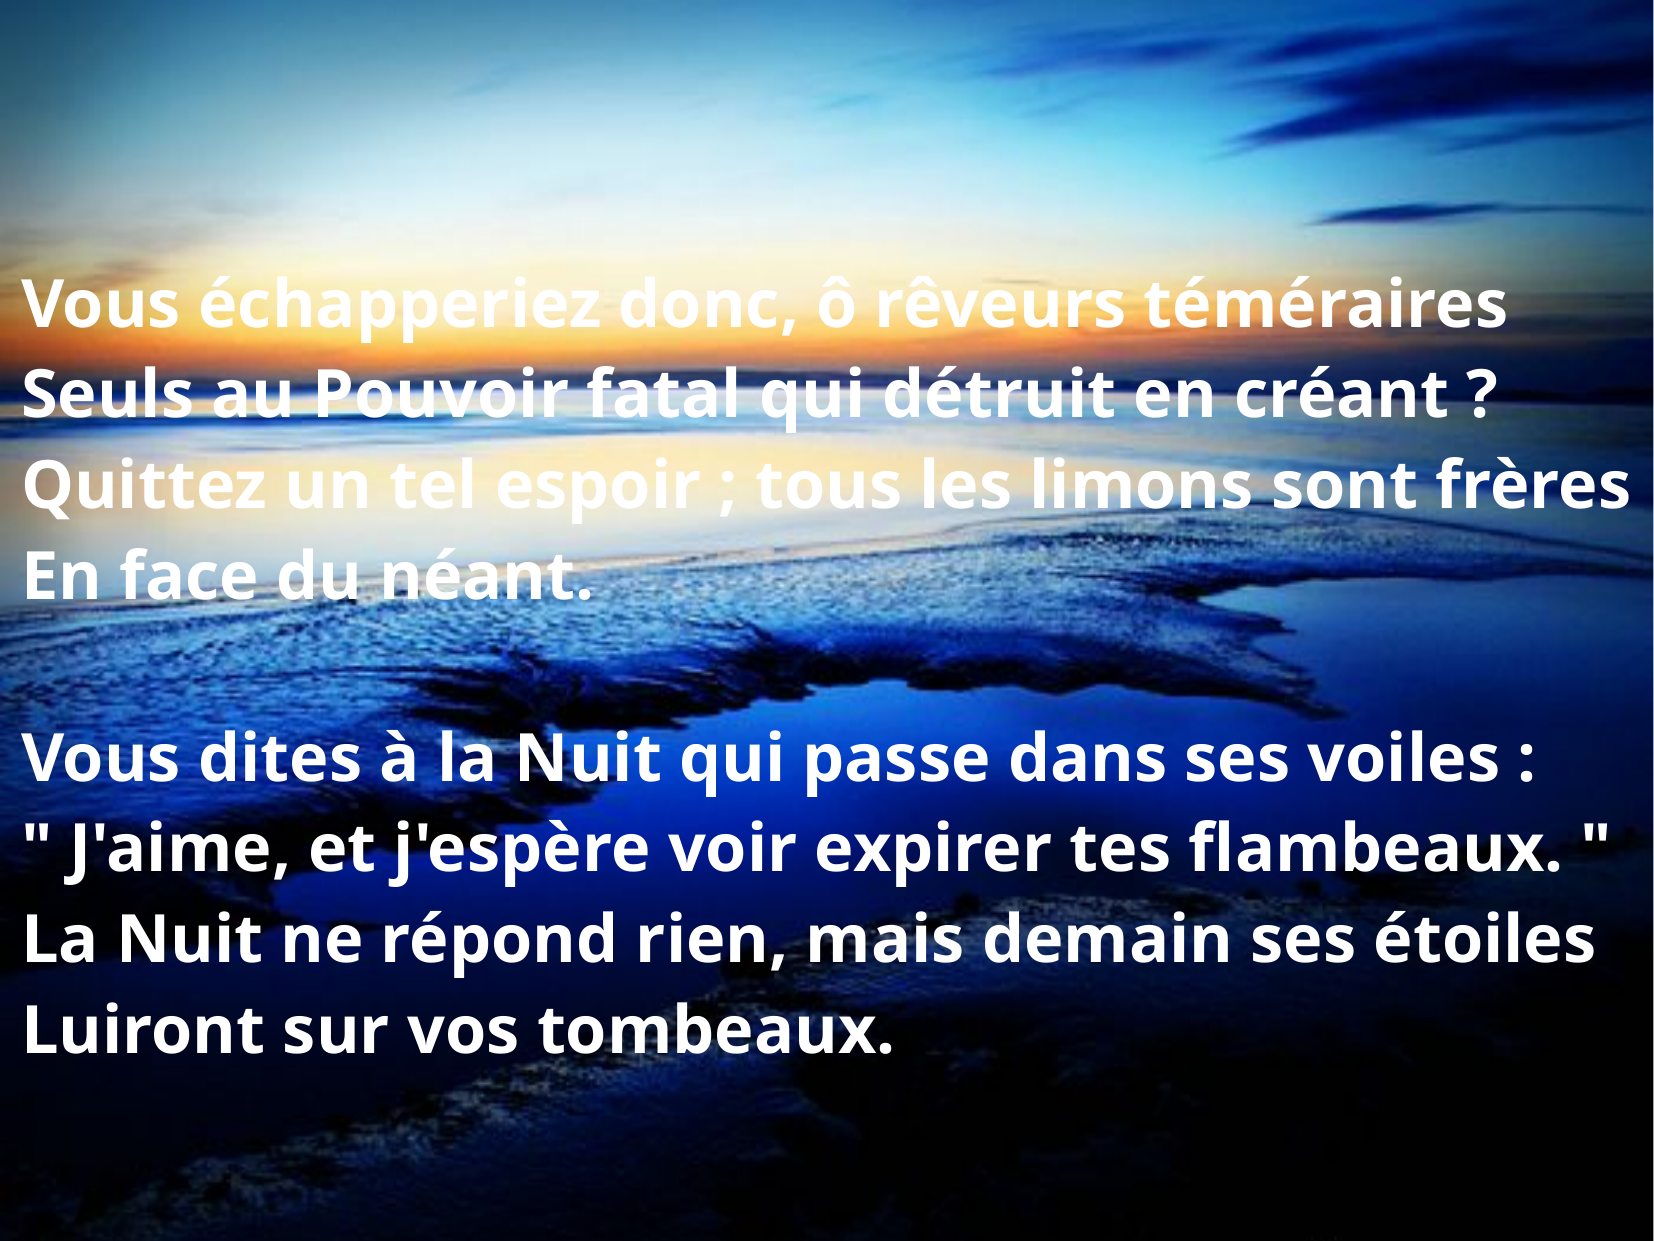

Vous échapperiez donc, ô rêveurs téméraires
Seuls au Pouvoir fatal qui détruit en créant ?
Quittez un tel espoir ; tous les limons sont frères
En face du néant.
Vous dites à la Nuit qui passe dans ses voiles :
" J'aime, et j'espère voir expirer tes flambeaux. "
La Nuit ne répond rien, mais demain ses étoiles
Luiront sur vos tombeaux.
#